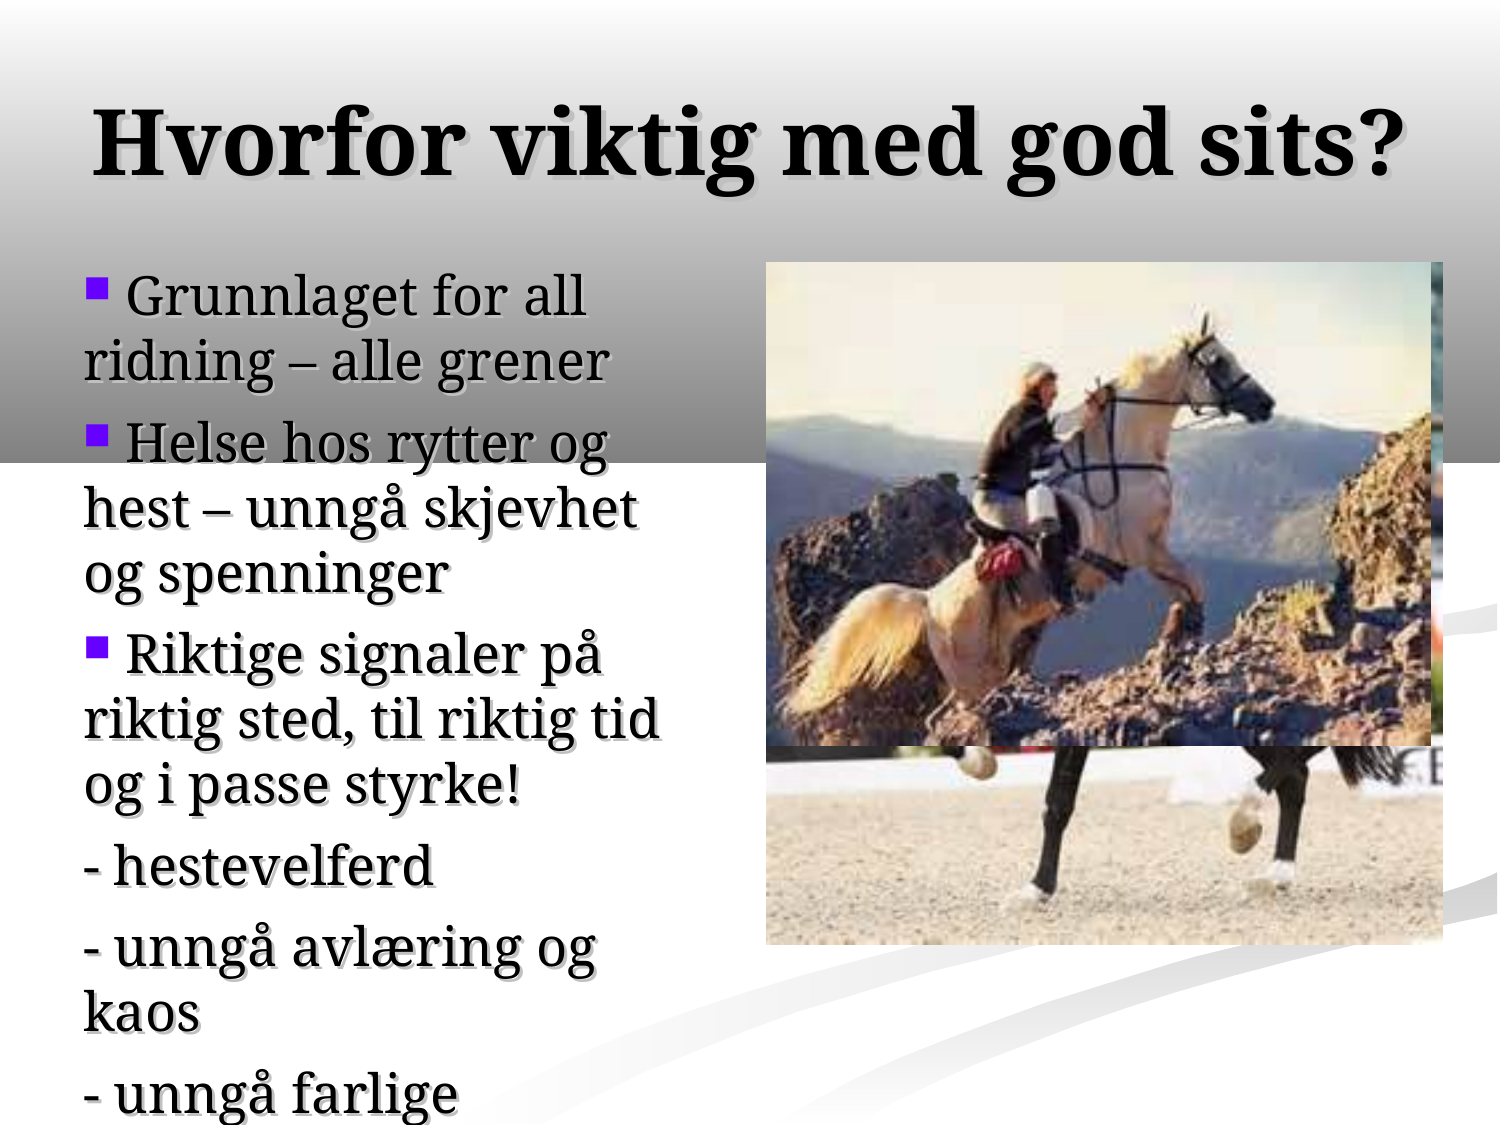

# Hvorfor viktig med god sits?
 Grunnlaget for all ridning – alle grener
 Helse hos rytter og hest – unngå skjevhet og spenninger
 Riktige signaler på riktig sted, til riktig tid og i passe styrke!
- hestevelferd
- unngå avlæring og kaos
- unngå farlige situasjoner